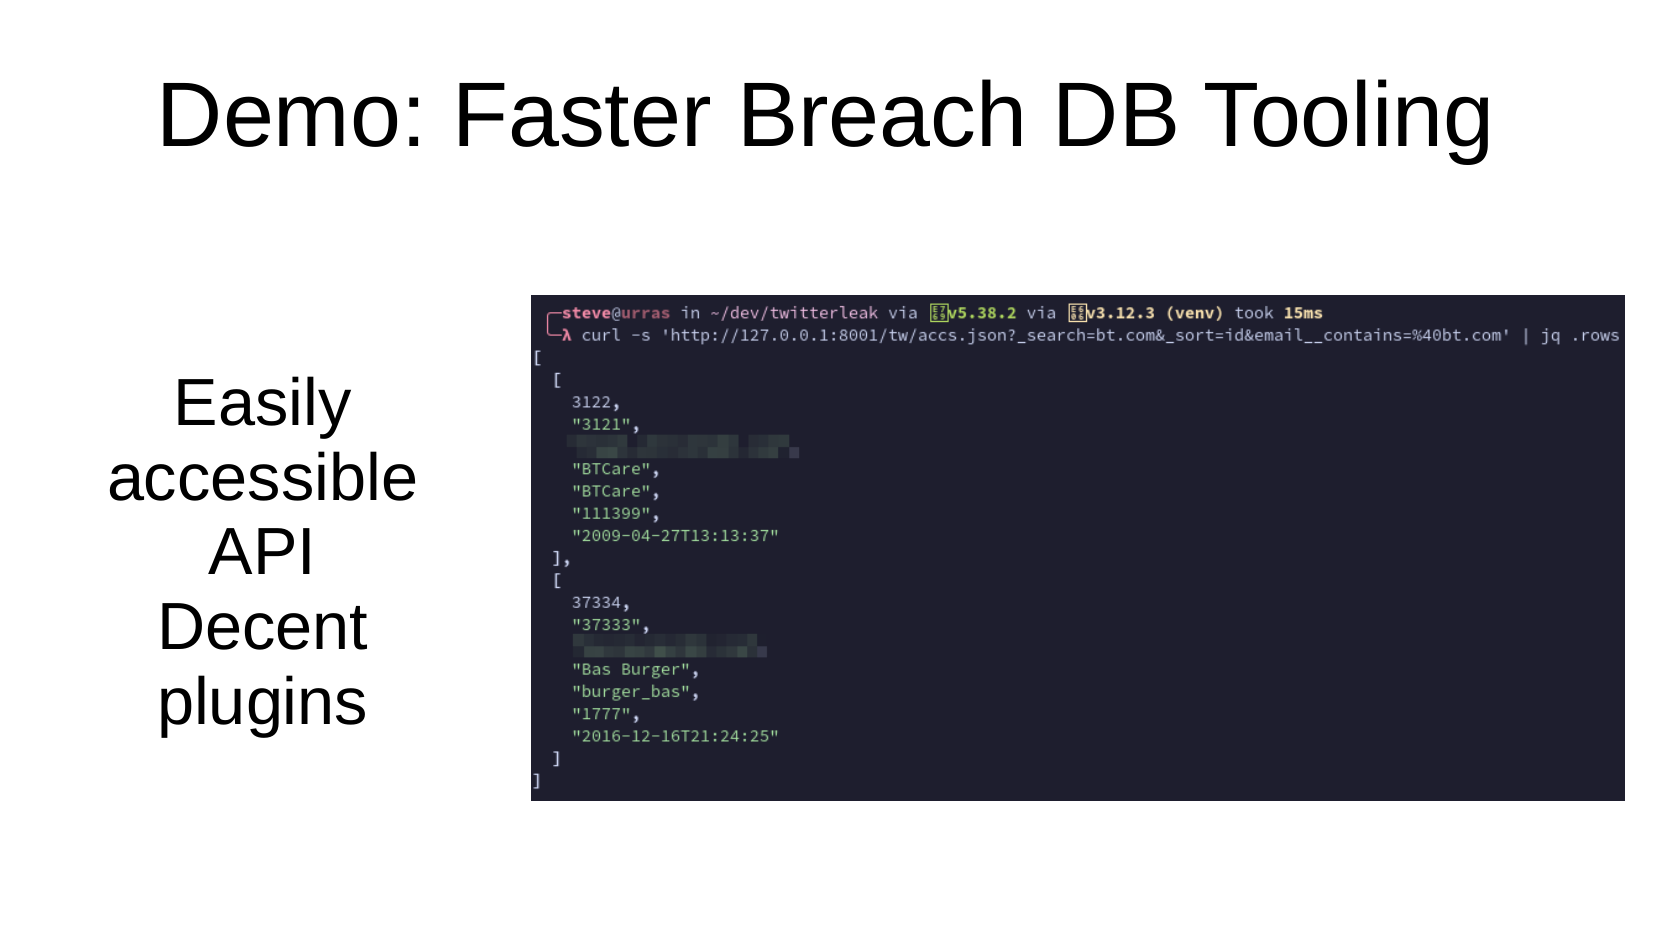

# Demo: Faster Breach DB Tooling
Easily accessible API
Decent plugins